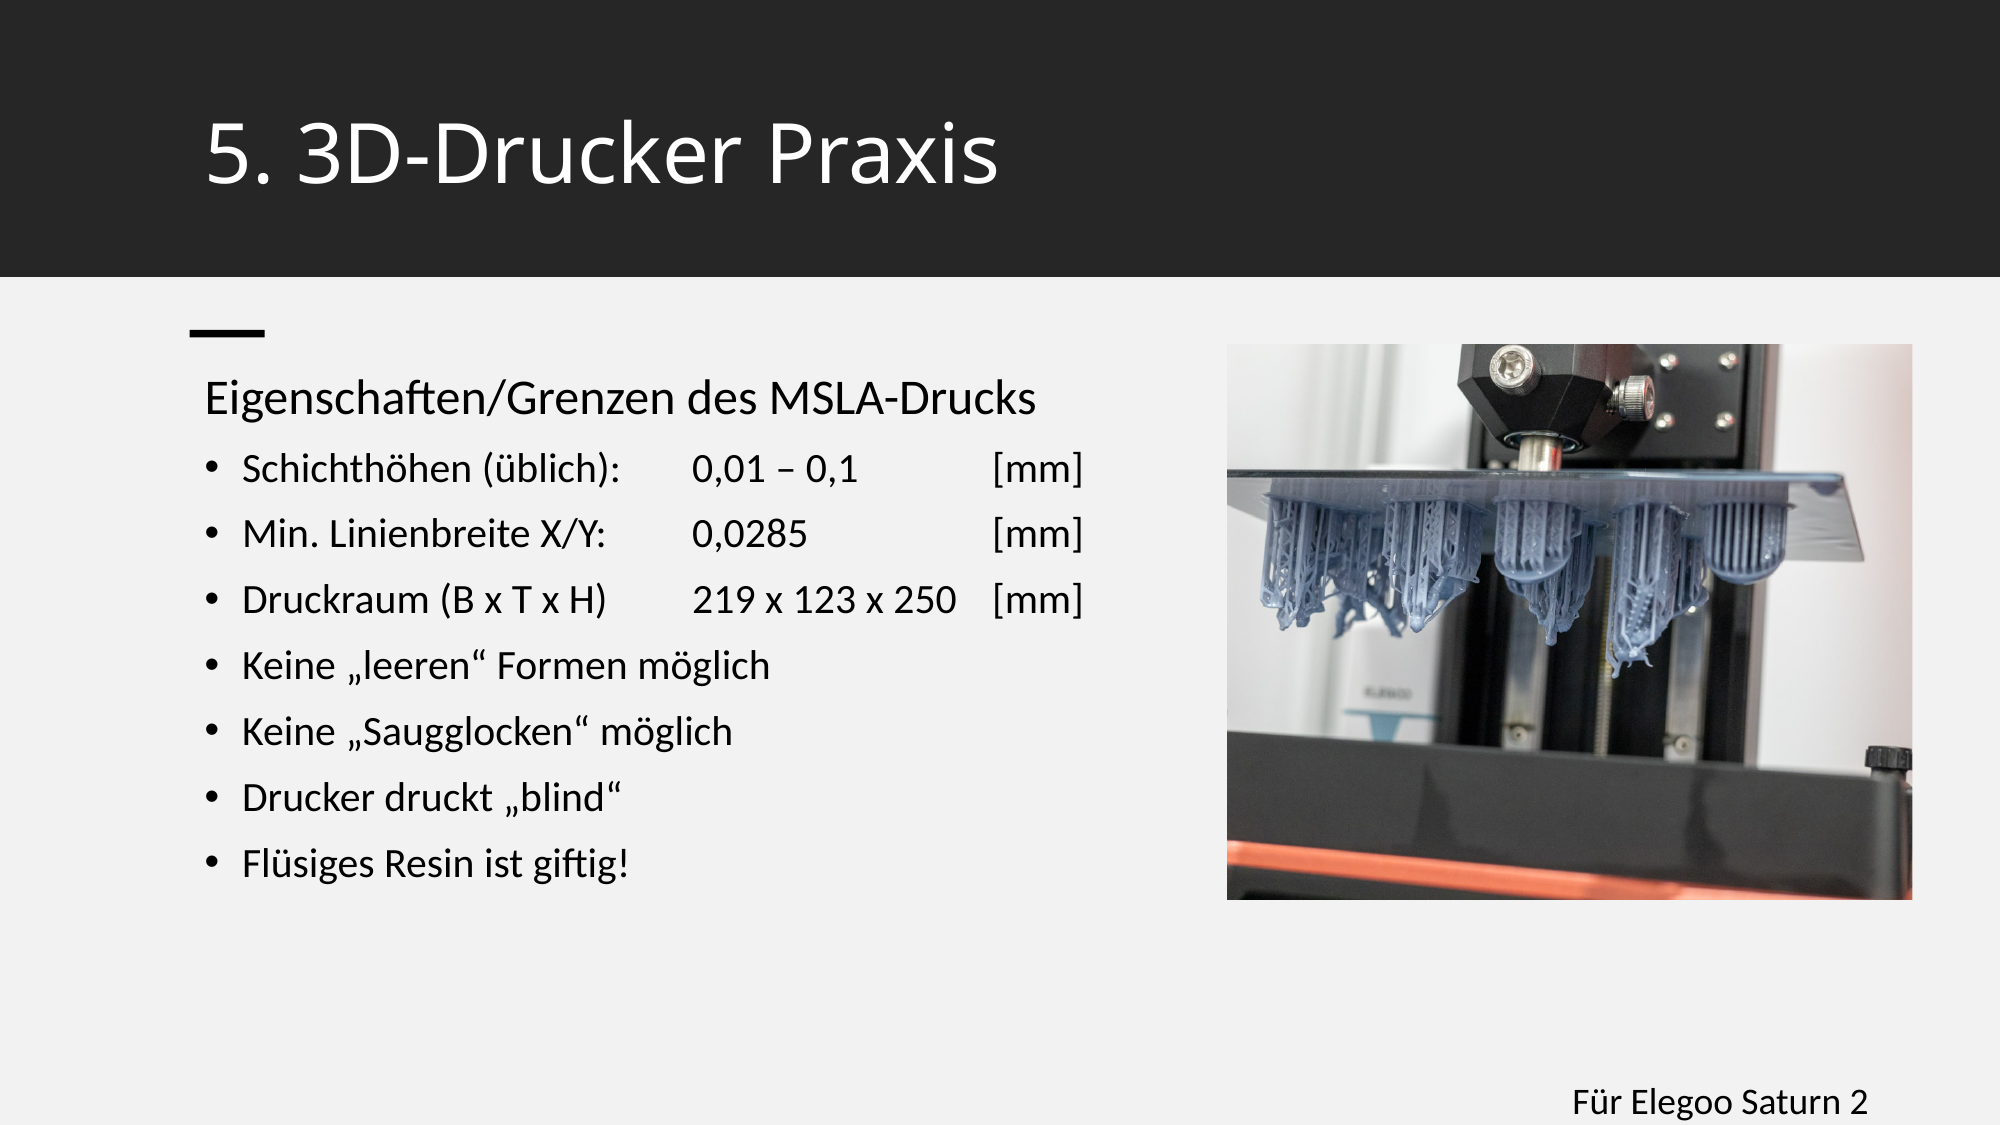

# 5. 3D-Drucker Praxis
Eigenschaften/Grenzen des MSLA-Drucks
Schichthöhen (üblich):	0,01 – 0,1 	[mm]
Min. Linienbreite X/Y: 	0,0285 		[mm]
Druckraum (B x T x H)	219 x 123 x 250	[mm]
Keine „leeren“ Formen möglich
Keine „Saugglocken“ möglich
Drucker druckt „blind“
Flüsiges Resin ist giftig!
Für Elegoo Saturn 2